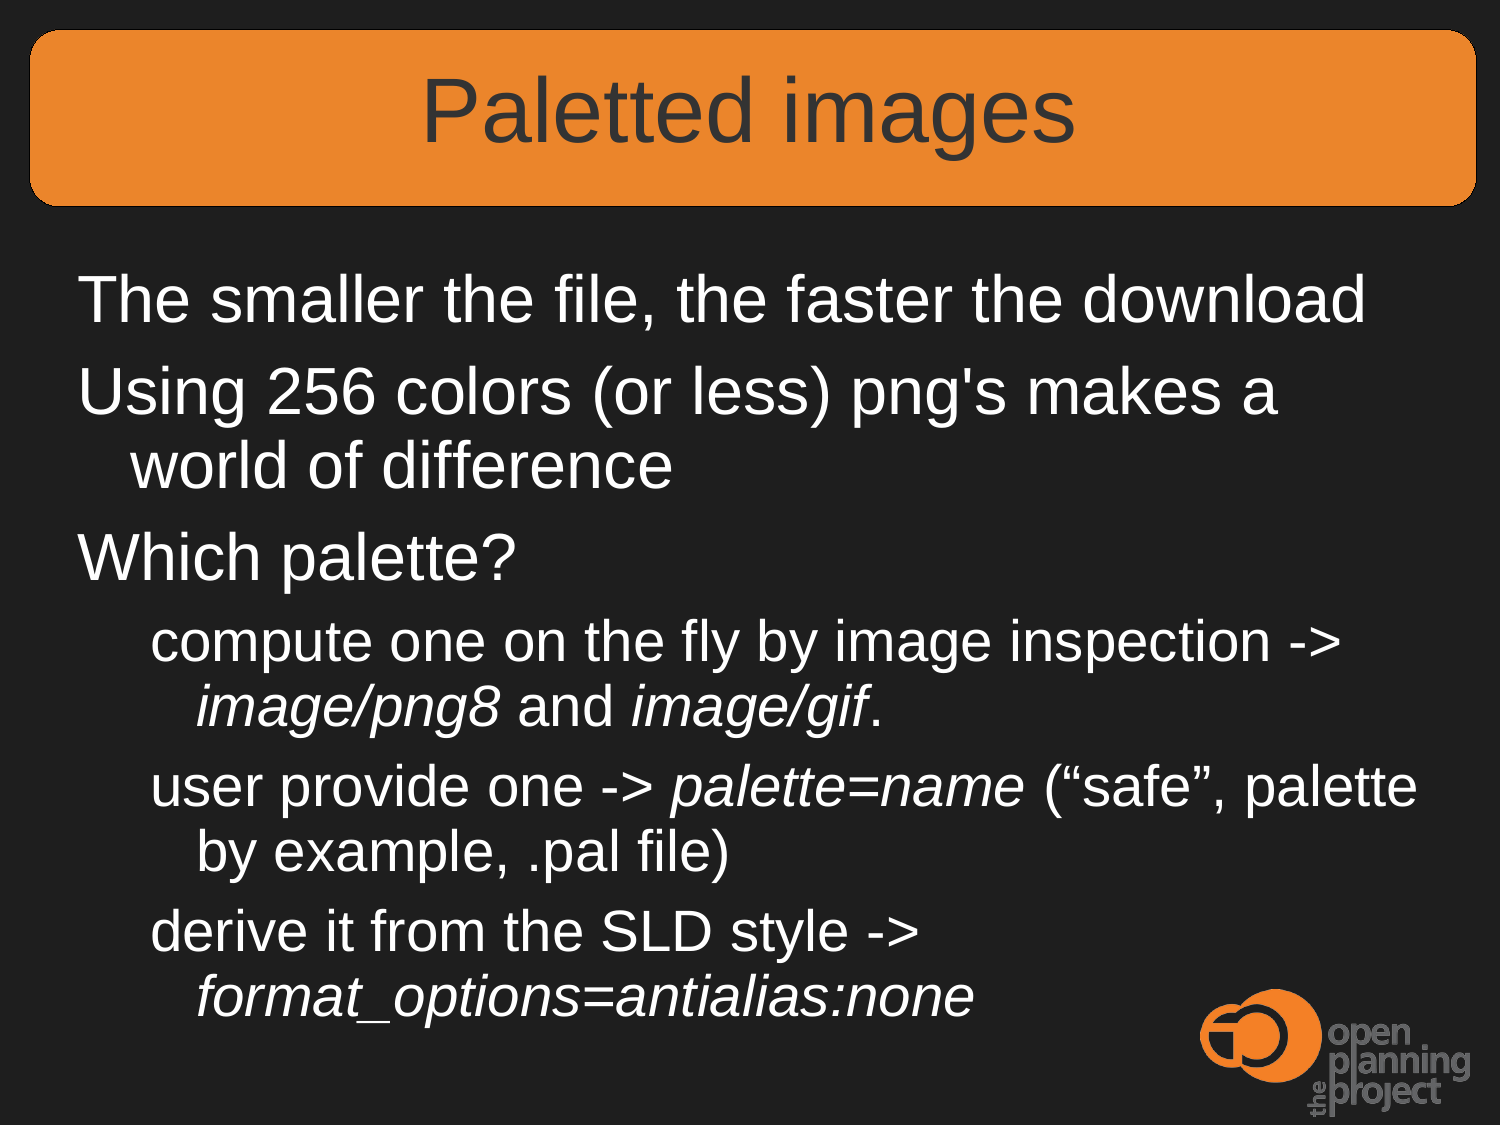

# Paletted images
The smaller the file, the faster the download
Using 256 colors (or less) png's makes a world of difference
Which palette?
compute one on the fly by image inspection -> image/png8 and image/gif.
user provide one -> palette=name (“safe”, palette by example, .pal file)
derive it from the SLD style -> format_options=antialias:none